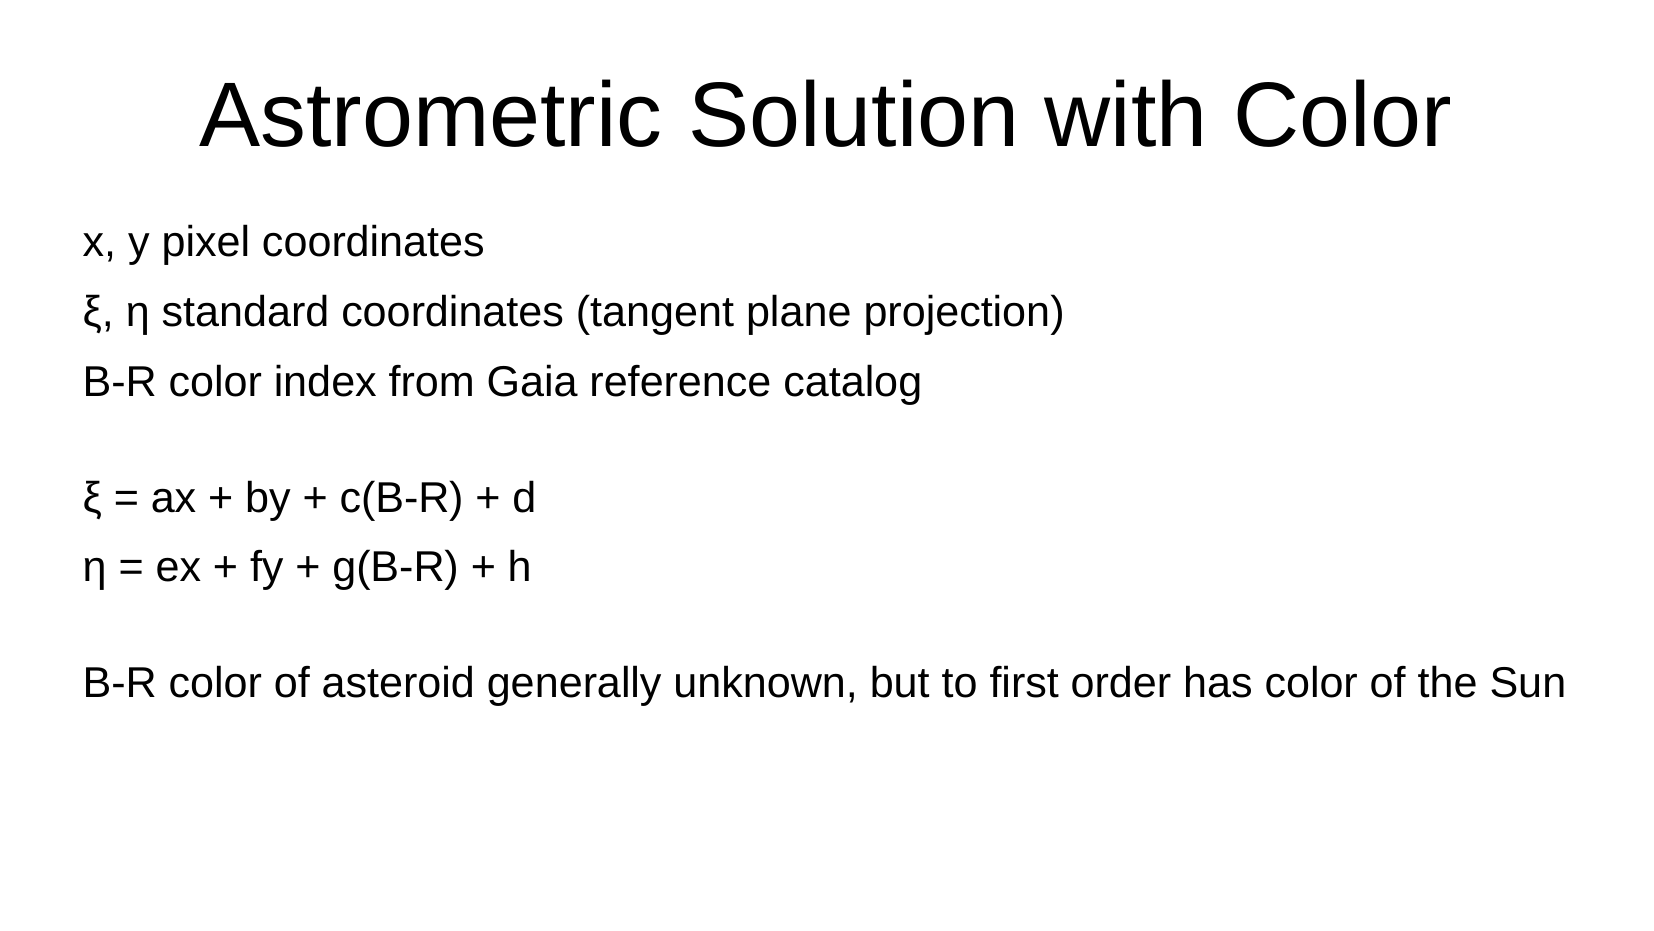

# Astrometric Solution with Color
x, y pixel coordinates
ξ, η standard coordinates (tangent plane projection)
B-R color index from Gaia reference catalog
ξ = ax + by + c(B-R) + d
η = ex + fy + g(B-R) + h
B-R color of asteroid generally unknown, but to first order has color of the Sun